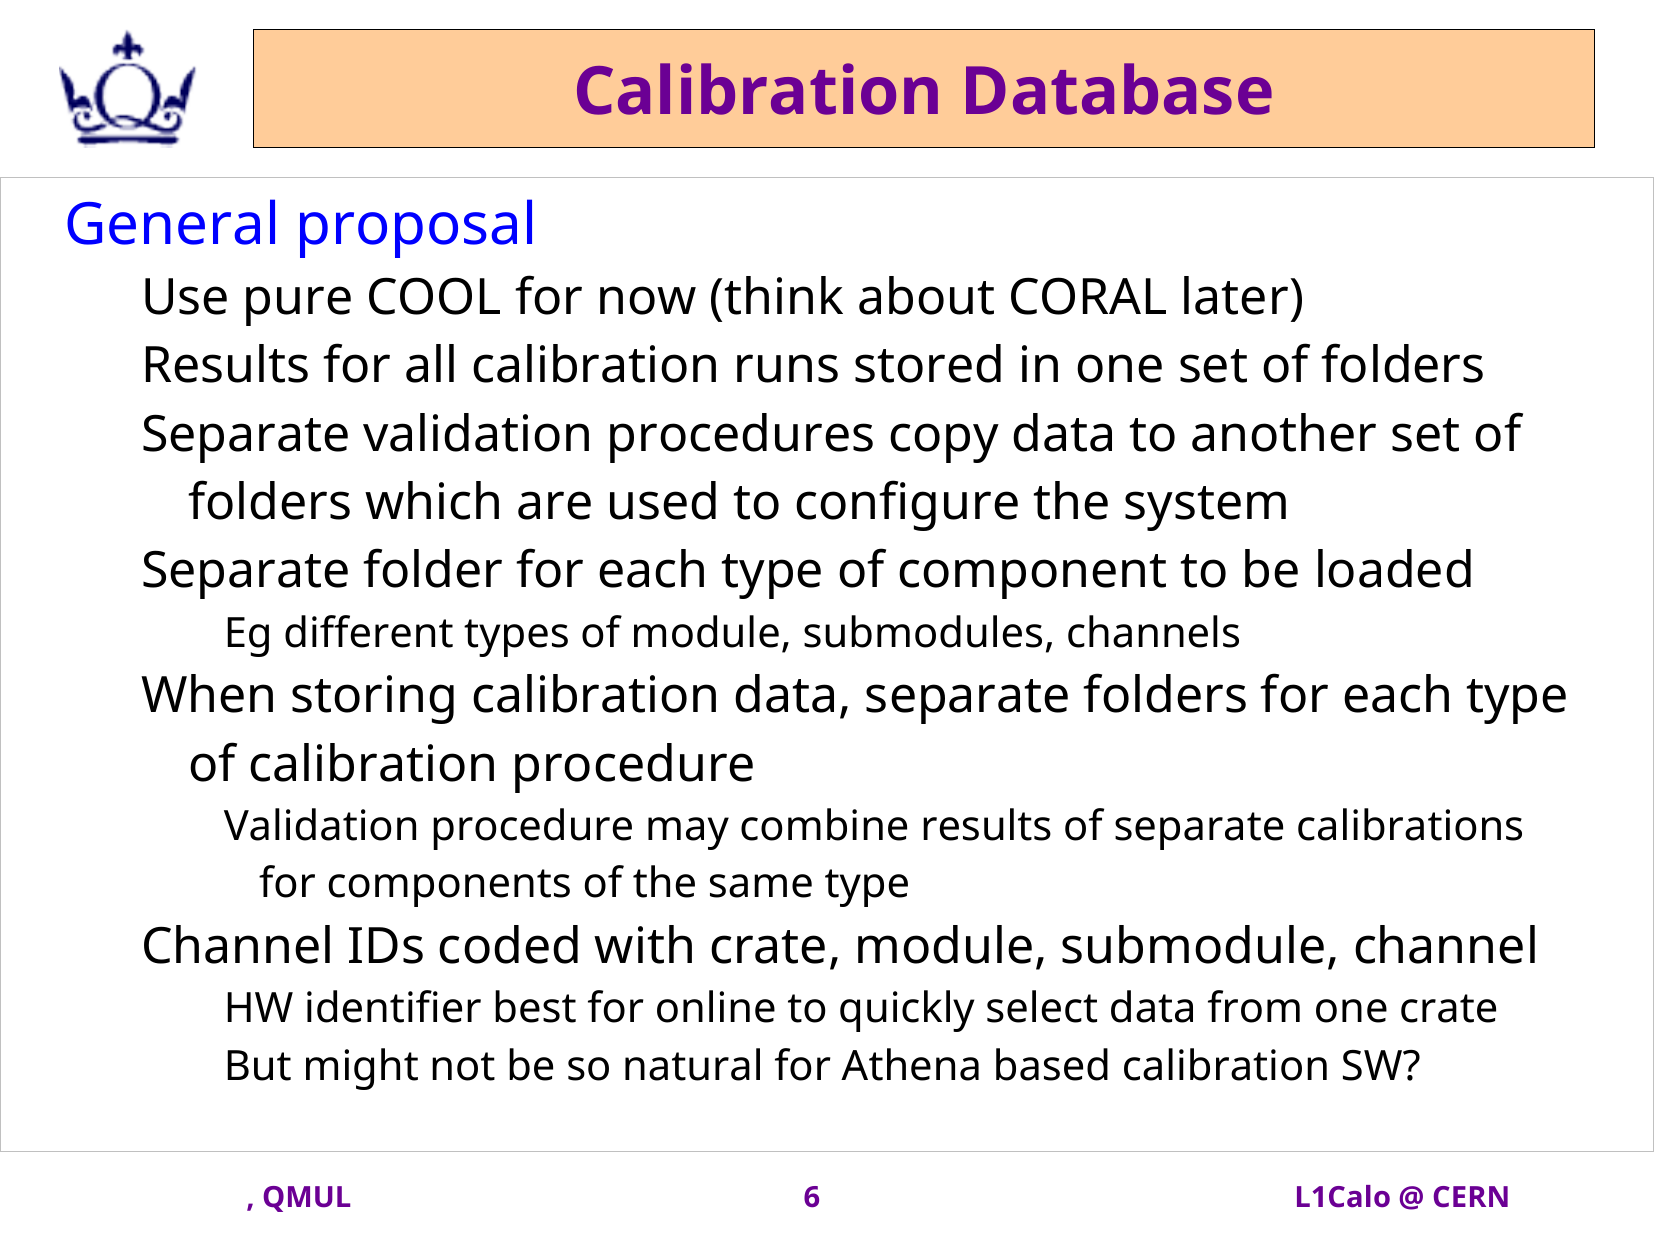

# Calibration Database
General proposal
Use pure COOL for now (think about CORAL later)
Results for all calibration runs stored in one set of folders
Separate validation procedures copy data to another set of folders which are used to configure the system
Separate folder for each type of component to be loaded
Eg different types of module, submodules, channels
When storing calibration data, separate folders for each type of calibration procedure
Validation procedure may combine results of separate calibrations for components of the same type
Channel IDs coded with crate, module, submodule, channel
HW identifier best for online to quickly select data from one crate
But might not be so natural for Athena based calibration SW?